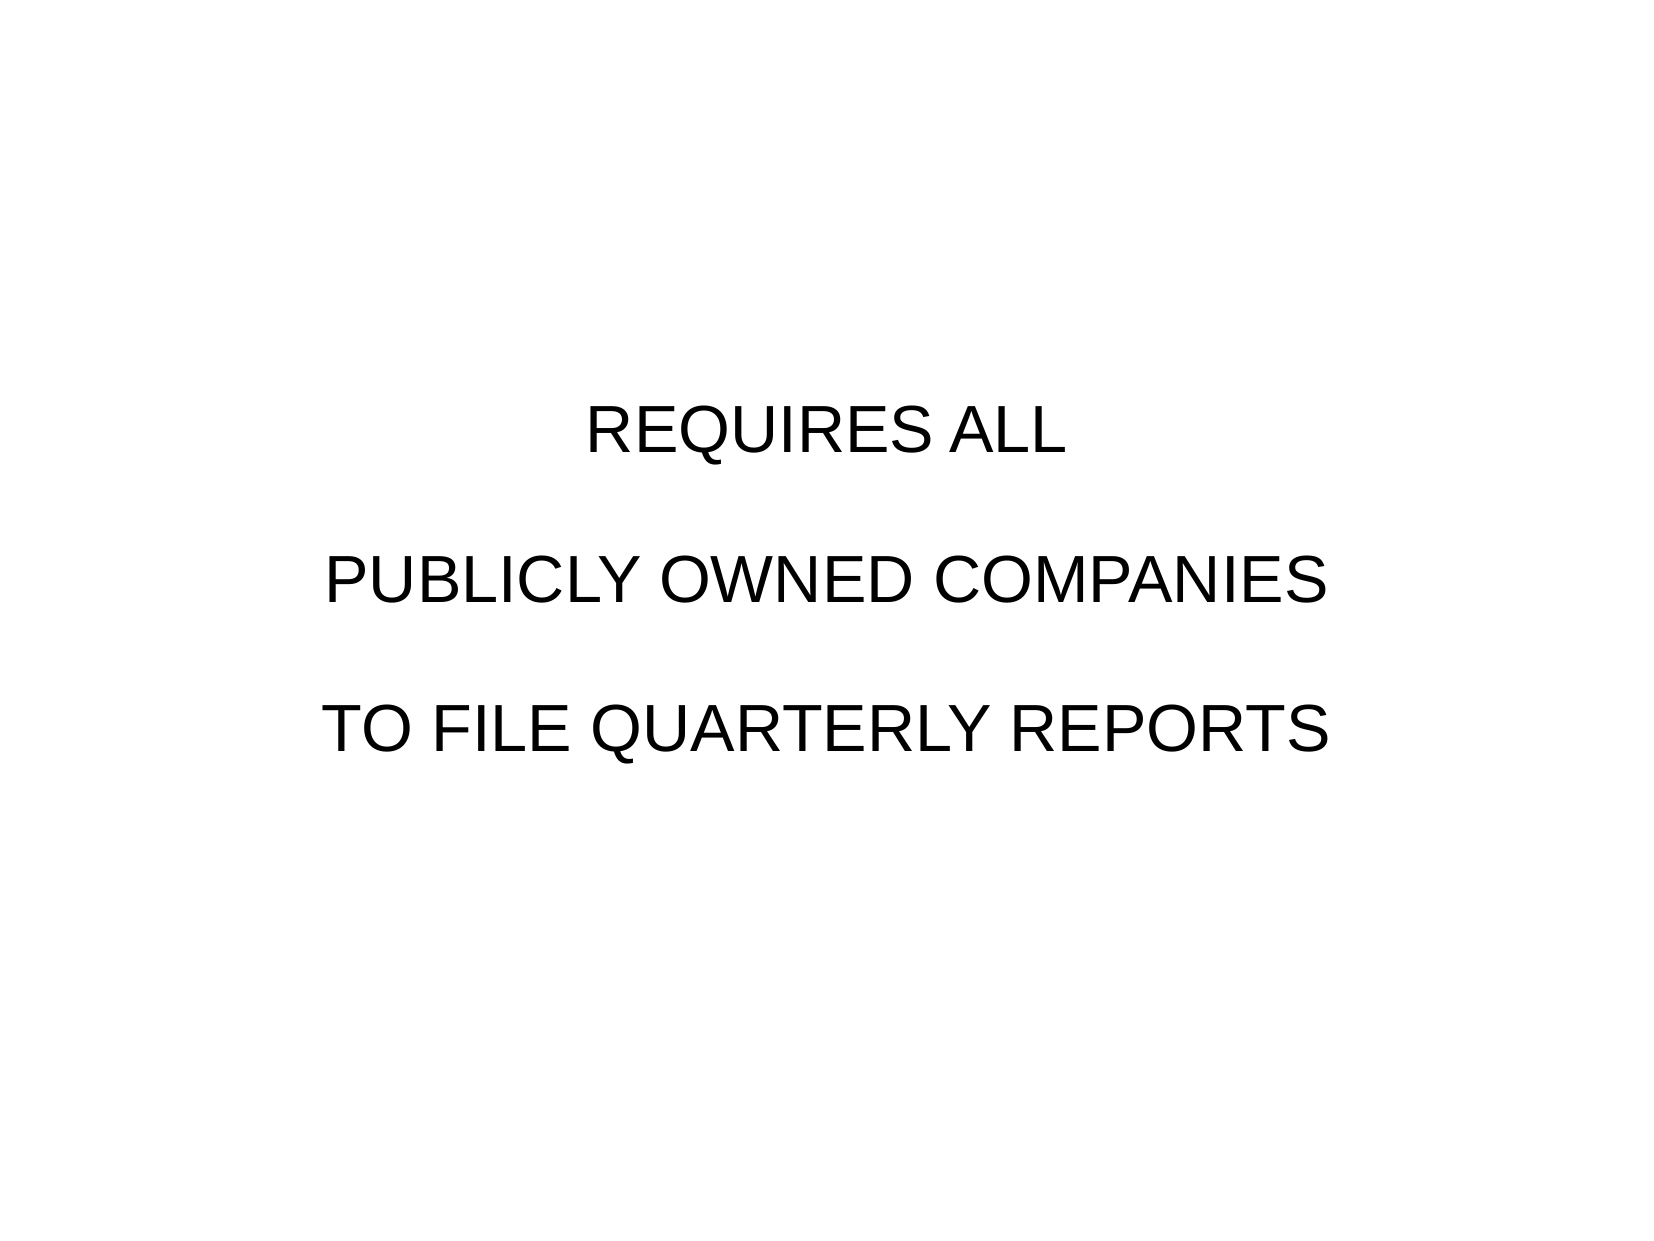

# REQUIRES ALL
PUBLICLY OWNED COMPANIES
TO FILE QUARTERLY REPORTS